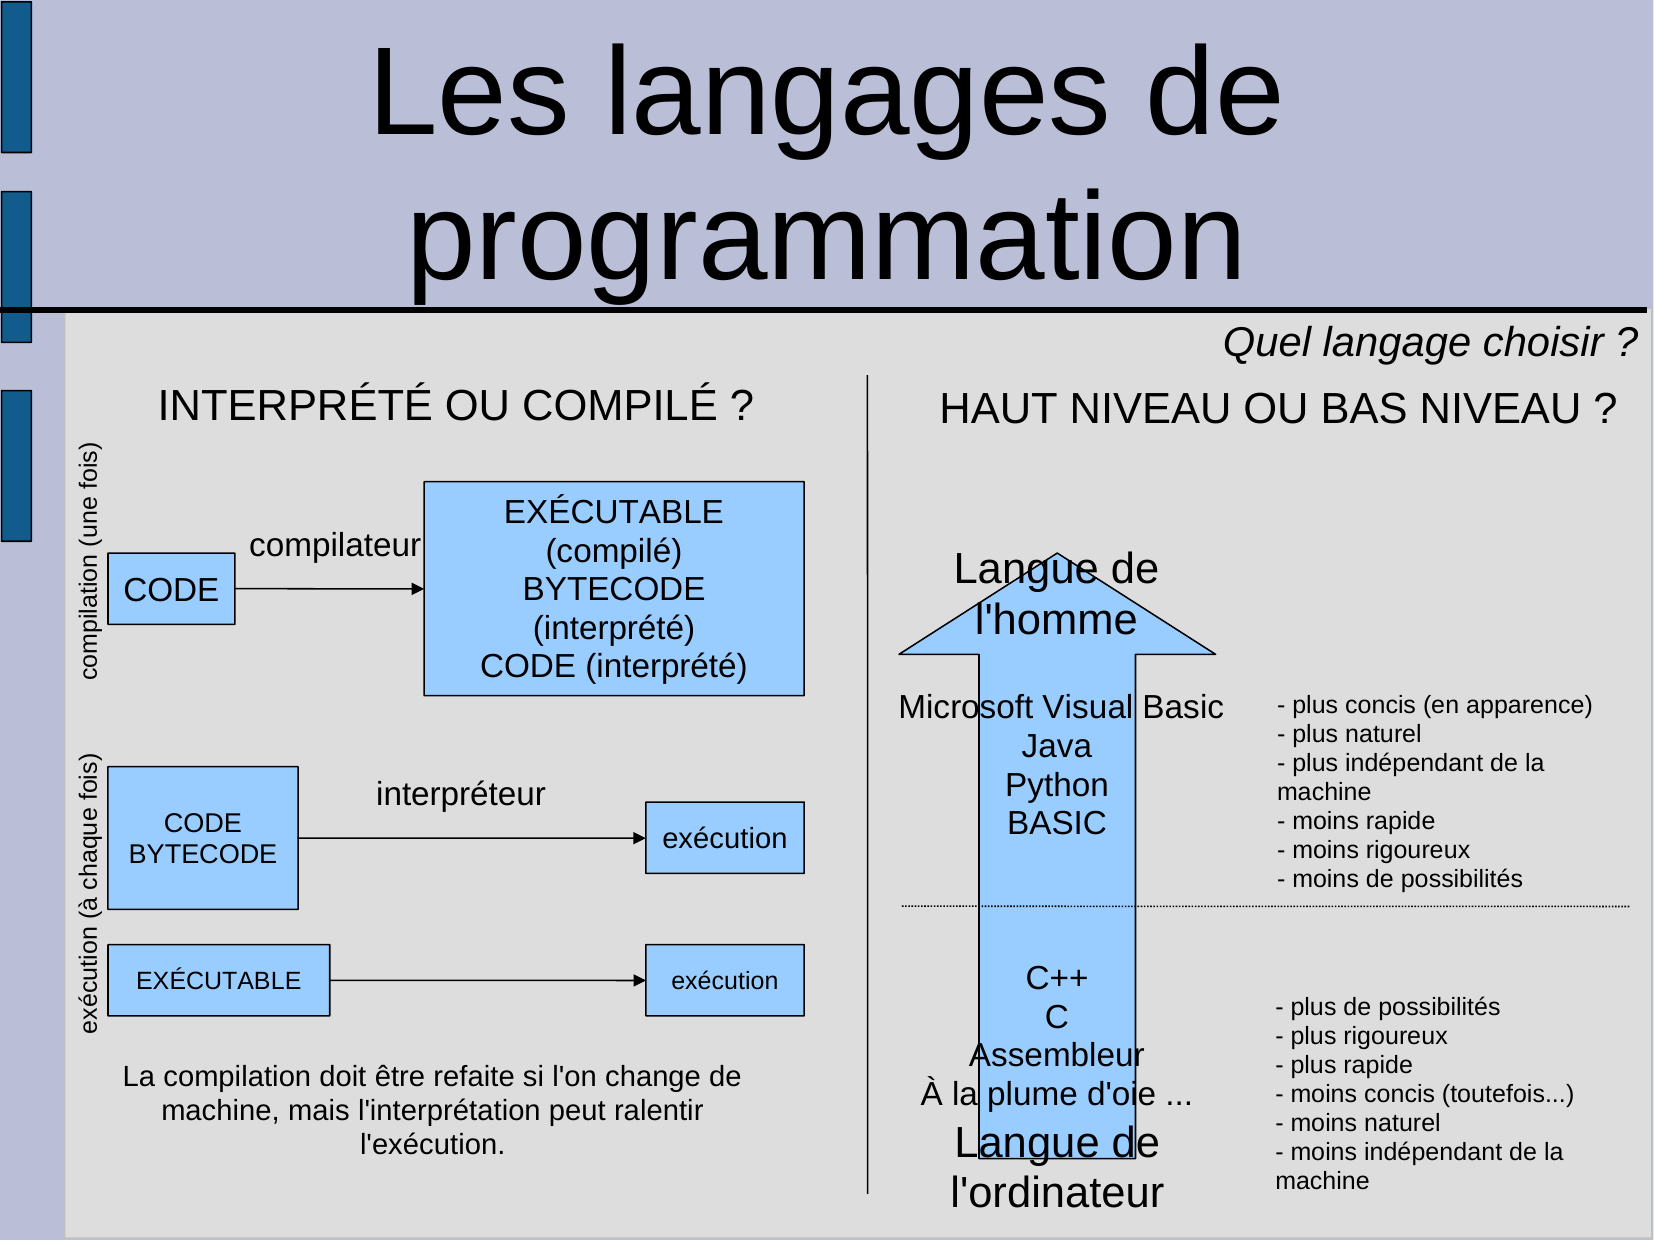

Les langages de programmation
Quel langage choisir ?
INTERPRÉTÉ OU COMPILÉ ?
HAUT NIVEAU OU BAS NIVEAU ?
EXÉCUTABLE (compilé)
BYTECODE (interprété)
CODE (interprété)
compilateur
Langue de l'homme
compilation (une fois)
CODE
 Microsoft Visual Basic
Java
Python
BASIC
- plus concis (en apparence)
- plus naturel
- plus indépendant de la machine
- moins rapide
- moins rigoureux
- moins de possibilités
interpréteur
CODE
BYTECODE
exécution
exécution (à chaque fois)
EXÉCUTABLE
exécution
C++
C
Assembleur
À la plume d'oie ...
- plus de possibilités
- plus rigoureux
- plus rapide
- moins concis (toutefois...)
- moins naturel
- moins indépendant de la machine
La compilation doit être refaite si l'on change de machine, mais l'interprétation peut ralentir l'exécution.
Langue de l'ordinateur